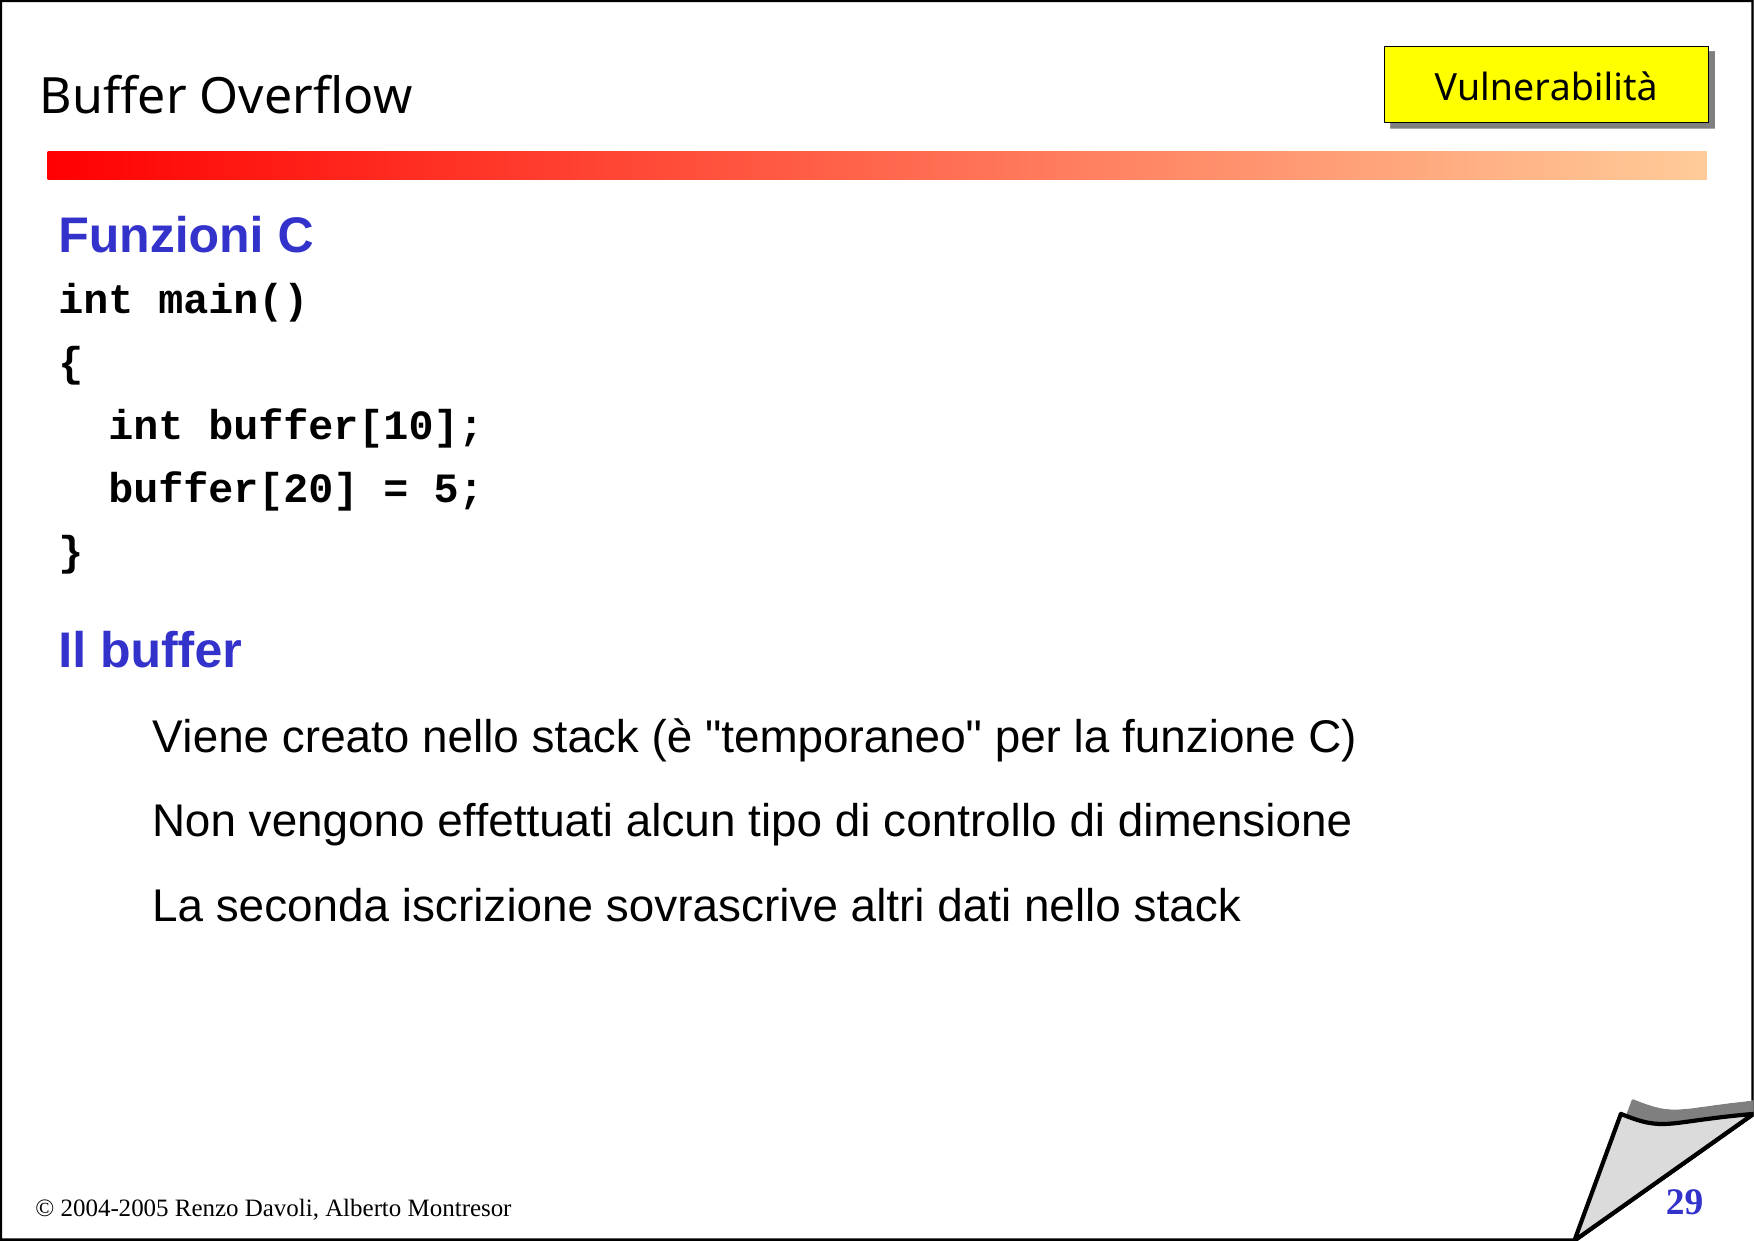

Vulnerabilità
# Buffer Overflow
Funzioni C
int main()
{
 int buffer[10];
 buffer[20] = 5;
}
Il buffer
Viene creato nello stack (è "temporaneo" per la funzione C)
Non vengono effettuati alcun tipo di controllo di dimensione
La seconda iscrizione sovrascrive altri dati nello stack